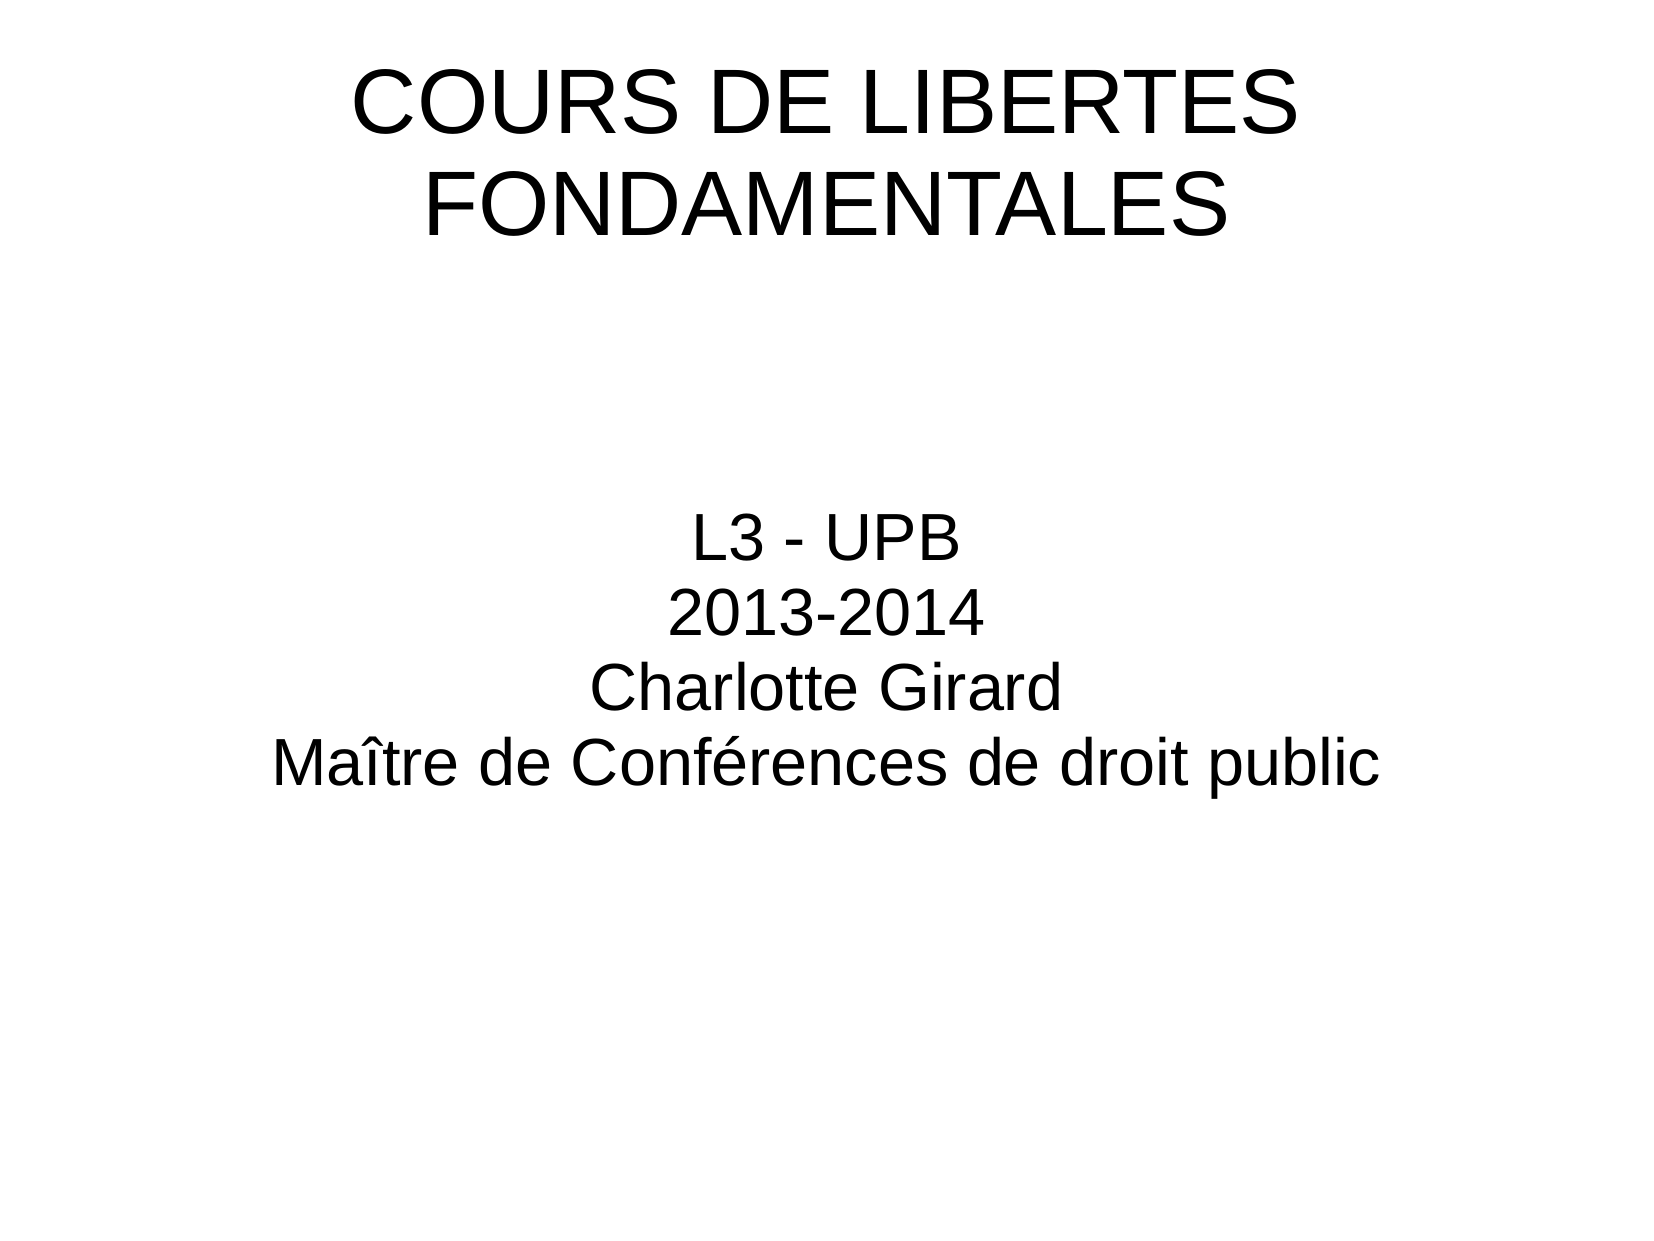

# COURS DE LIBERTES FONDAMENTALES
L3 - UPB
2013-2014
Charlotte Girard
Maître de Conférences de droit public